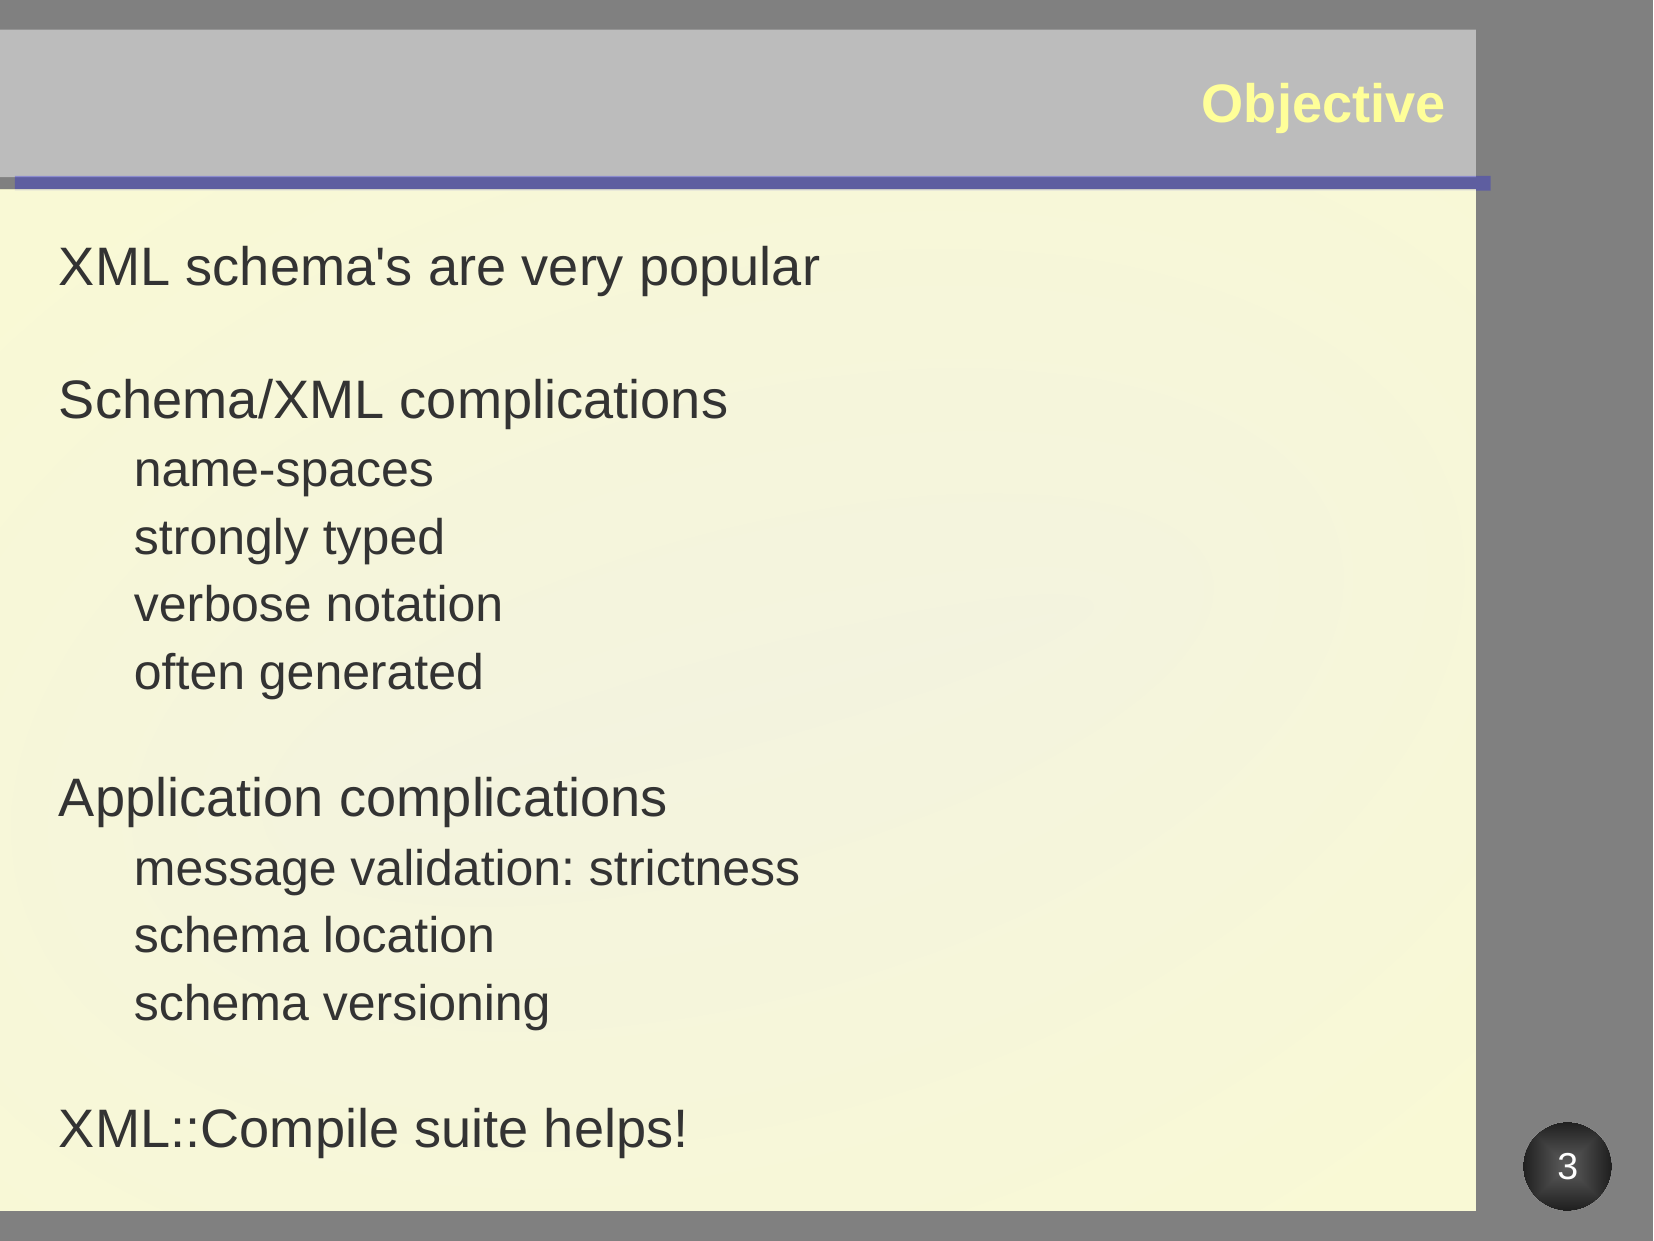

# Objective
XML schema's are very popular
Schema/XML complications
name-spaces
strongly typed
verbose notation
often generated
Application complications
message validation: strictness
schema location
schema versioning
XML::Compile suite helps!